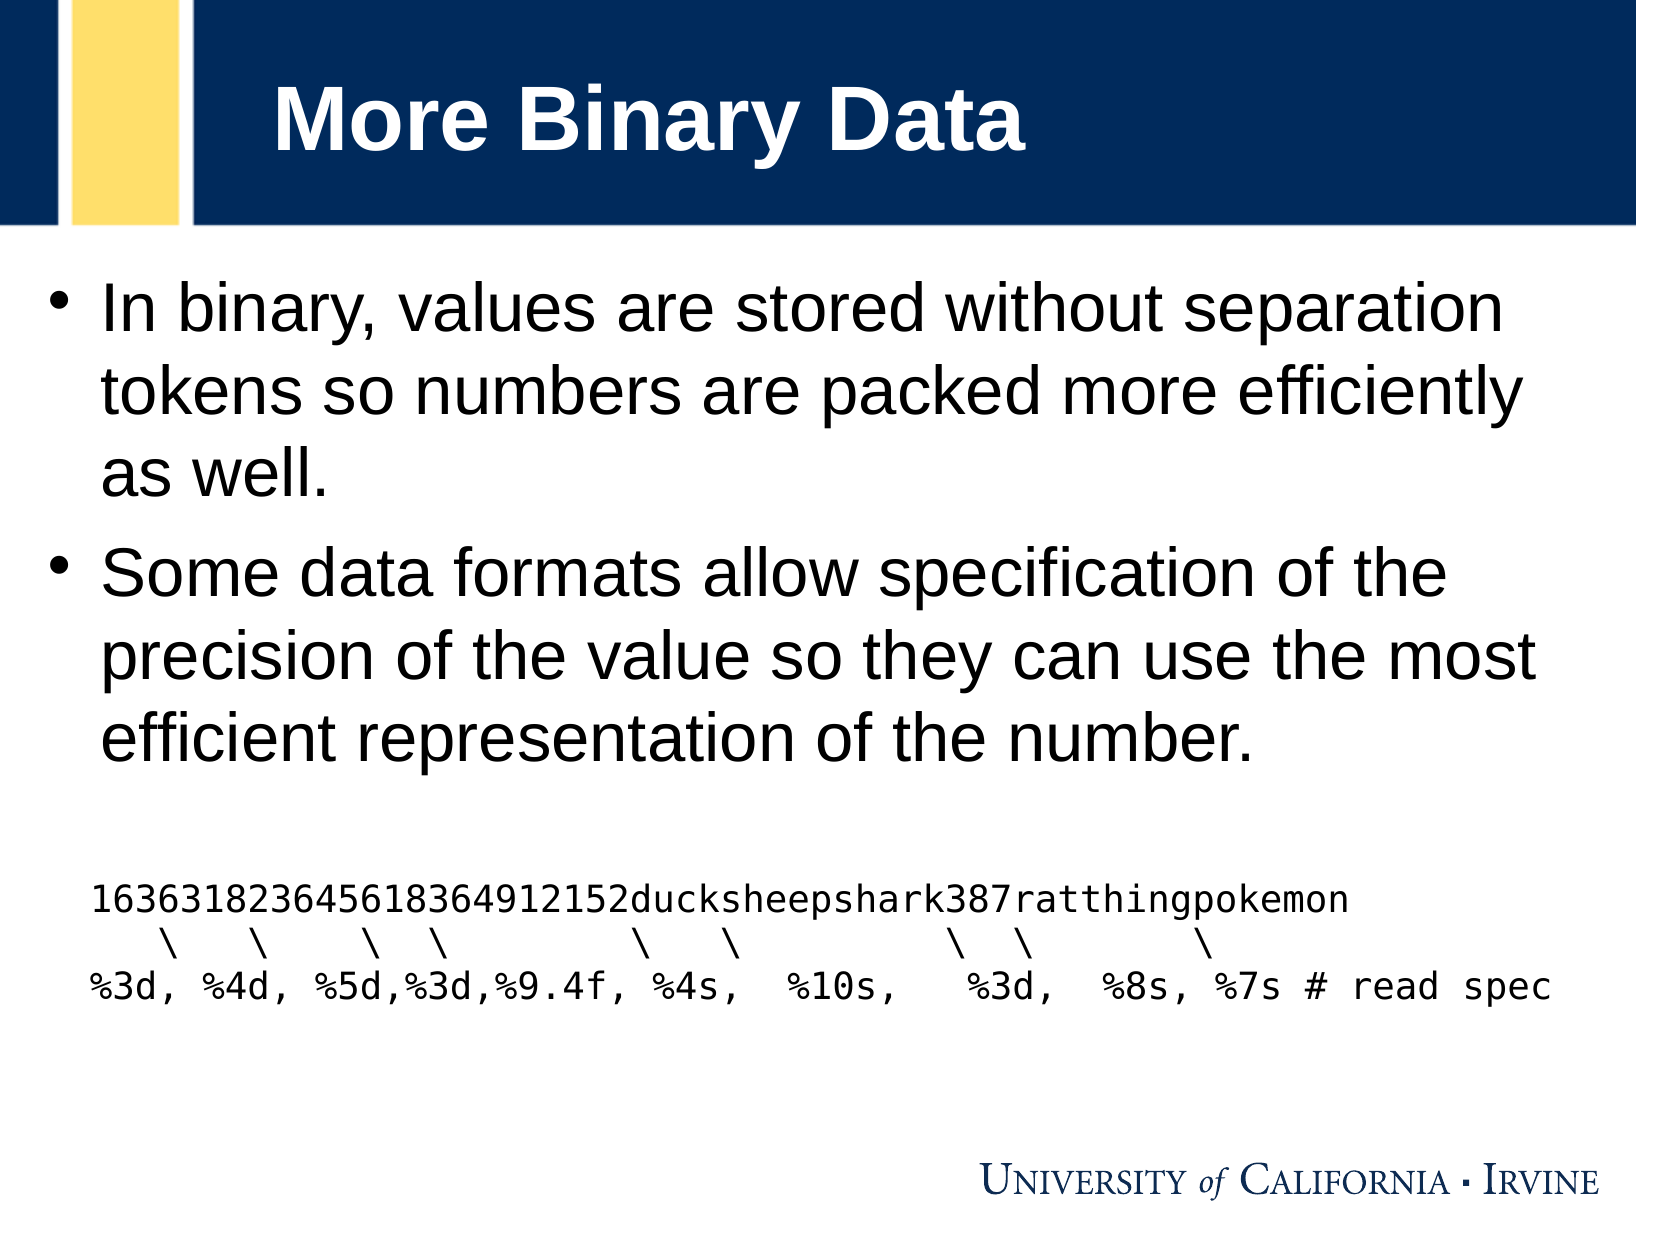

# More Binary Data
In binary, values are stored without separation tokens so numbers are packed more efficiently as well.
Some data formats allow specification of the precision of the value so they can use the most efficient representation of the number.
163631823645618364912152ducksheepshark387ratthingpokemon
 \ \ \ \ \ \ \ \ \
%3d, %4d, %5d,%3d,%9.4f, %4s, %10s, %3d, %8s, %7s # read spec